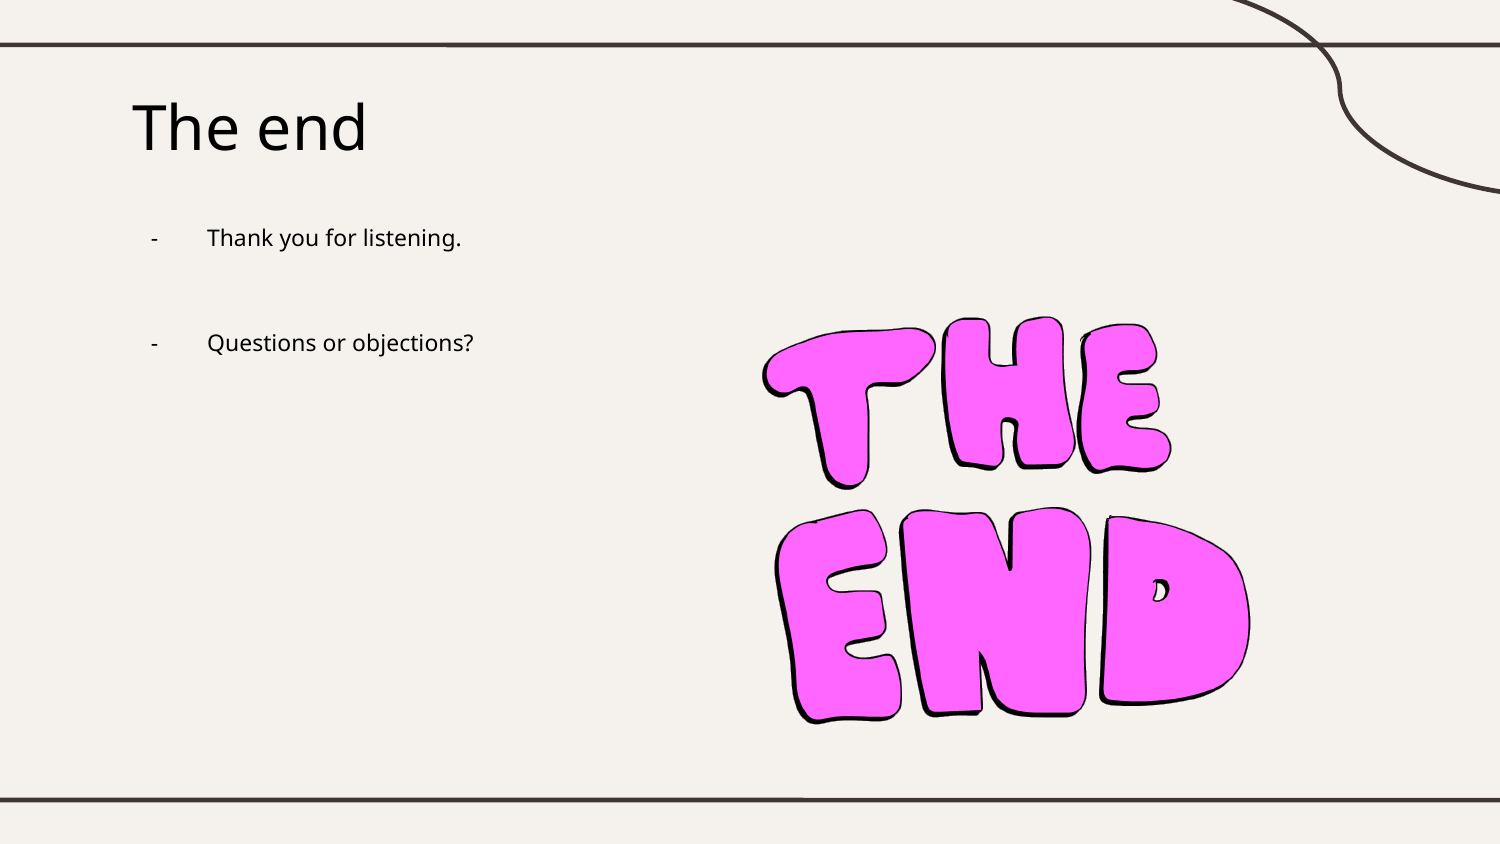

# The end
Thank you for listening.
Questions or objections?